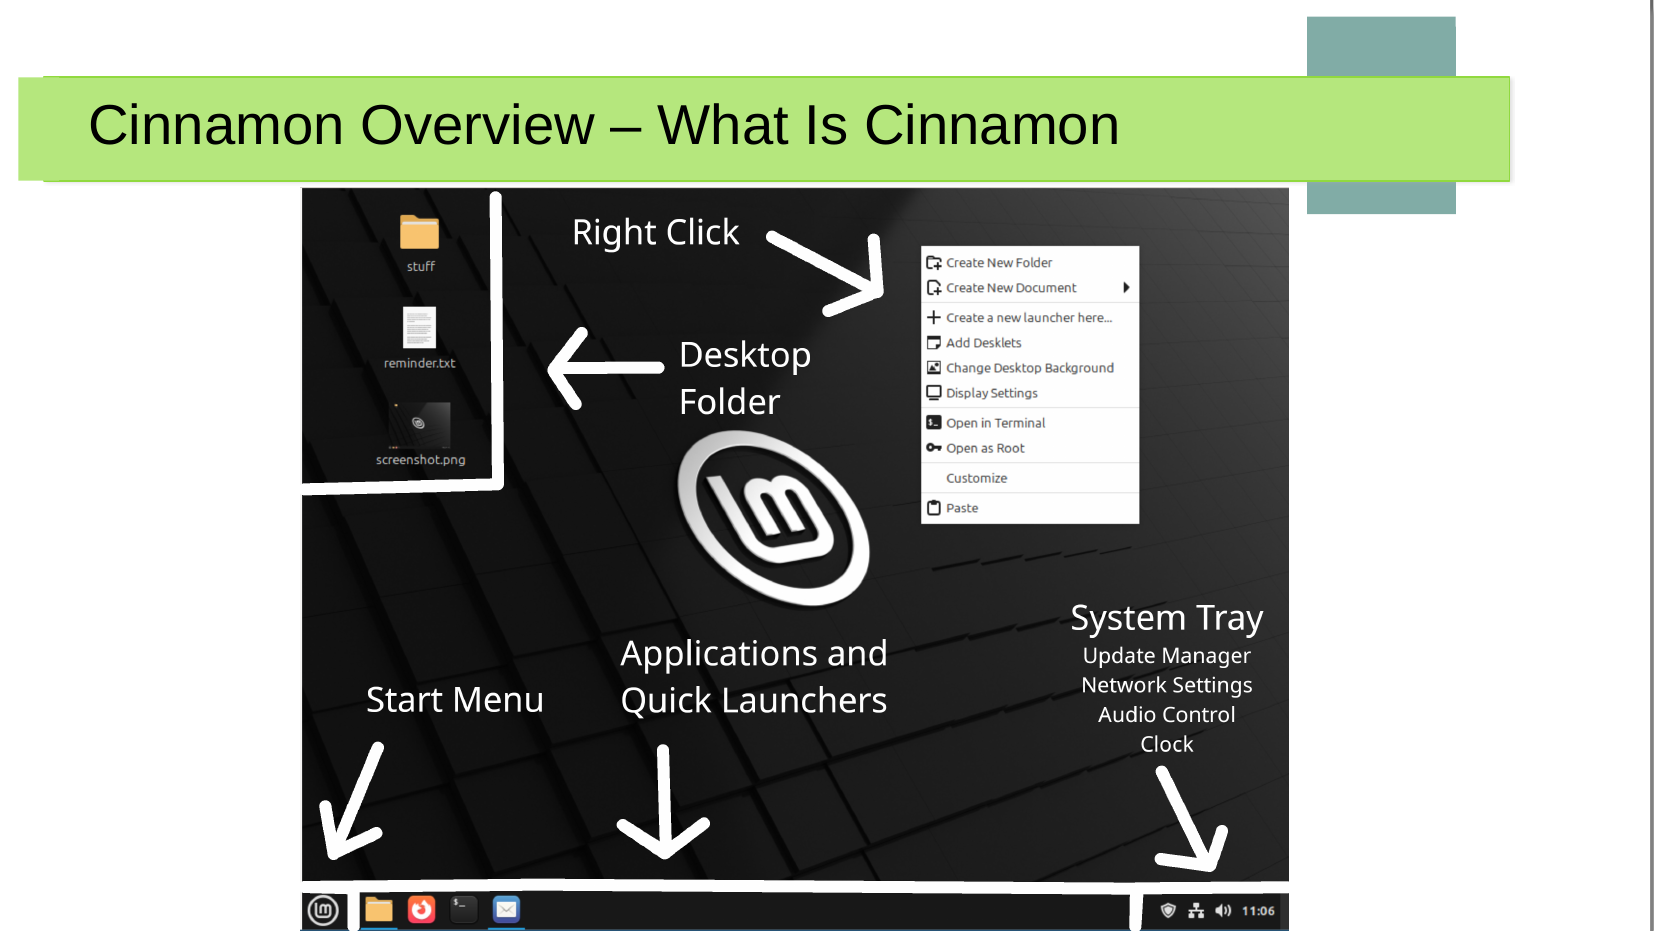

# Cinnamon Overview – What Is Cinnamon